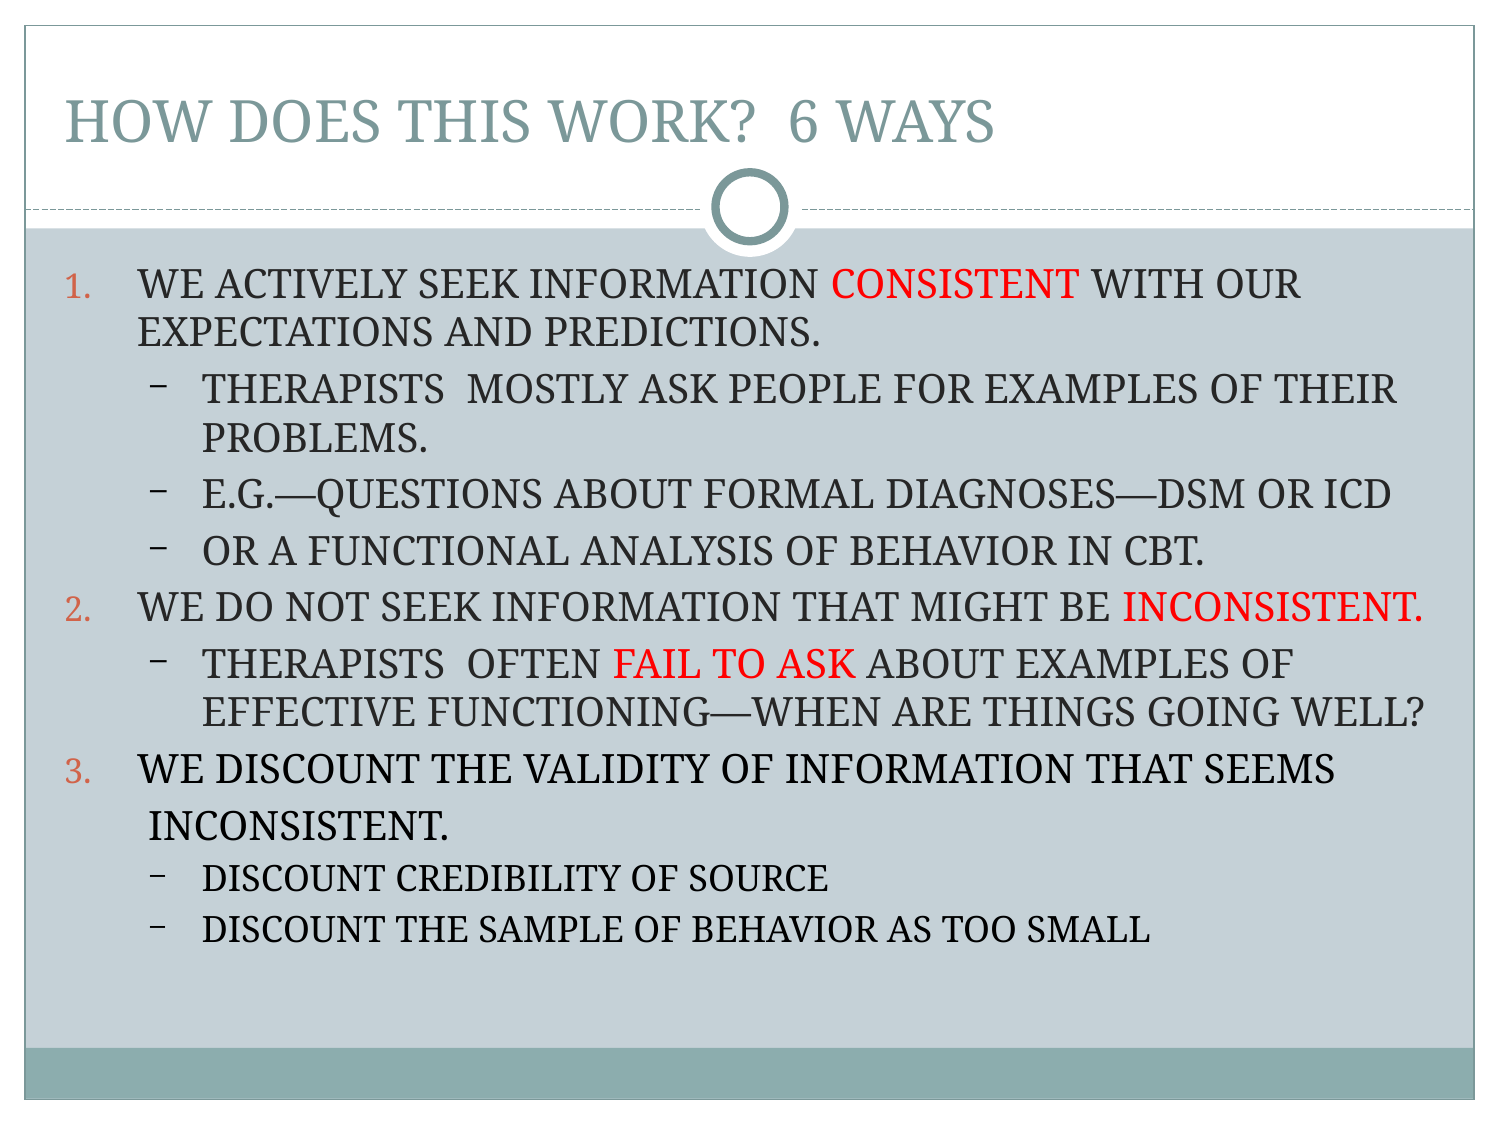

# HOW DOES THIS WORK? 6 WAYS
WE ACTIVELY SEEK INFORMATION CONSISTENT WITH OUR EXPECTATIONS AND PREDICTIONS.
THERAPISTS MOSTLY ASK PEOPLE FOR EXAMPLES OF THEIR PROBLEMS.
E.G.—QUESTIONS ABOUT FORMAL DIAGNOSES—DSM OR ICD
OR A FUNCTIONAL ANALYSIS OF BEHAVIOR IN CBT.
WE DO NOT SEEK INFORMATION THAT MIGHT BE INCONSISTENT.
THERAPISTS OFTEN FAIL TO ASK ABOUT EXAMPLES OF EFFECTIVE FUNCTIONING—WHEN ARE THINGS GOING WELL?
WE DISCOUNT THE VALIDITY OF INFORMATION THAT SEEMS
 INCONSISTENT.
DISCOUNT CREDIBILITY OF SOURCE
DISCOUNT THE SAMPLE OF BEHAVIOR AS TOO SMALL